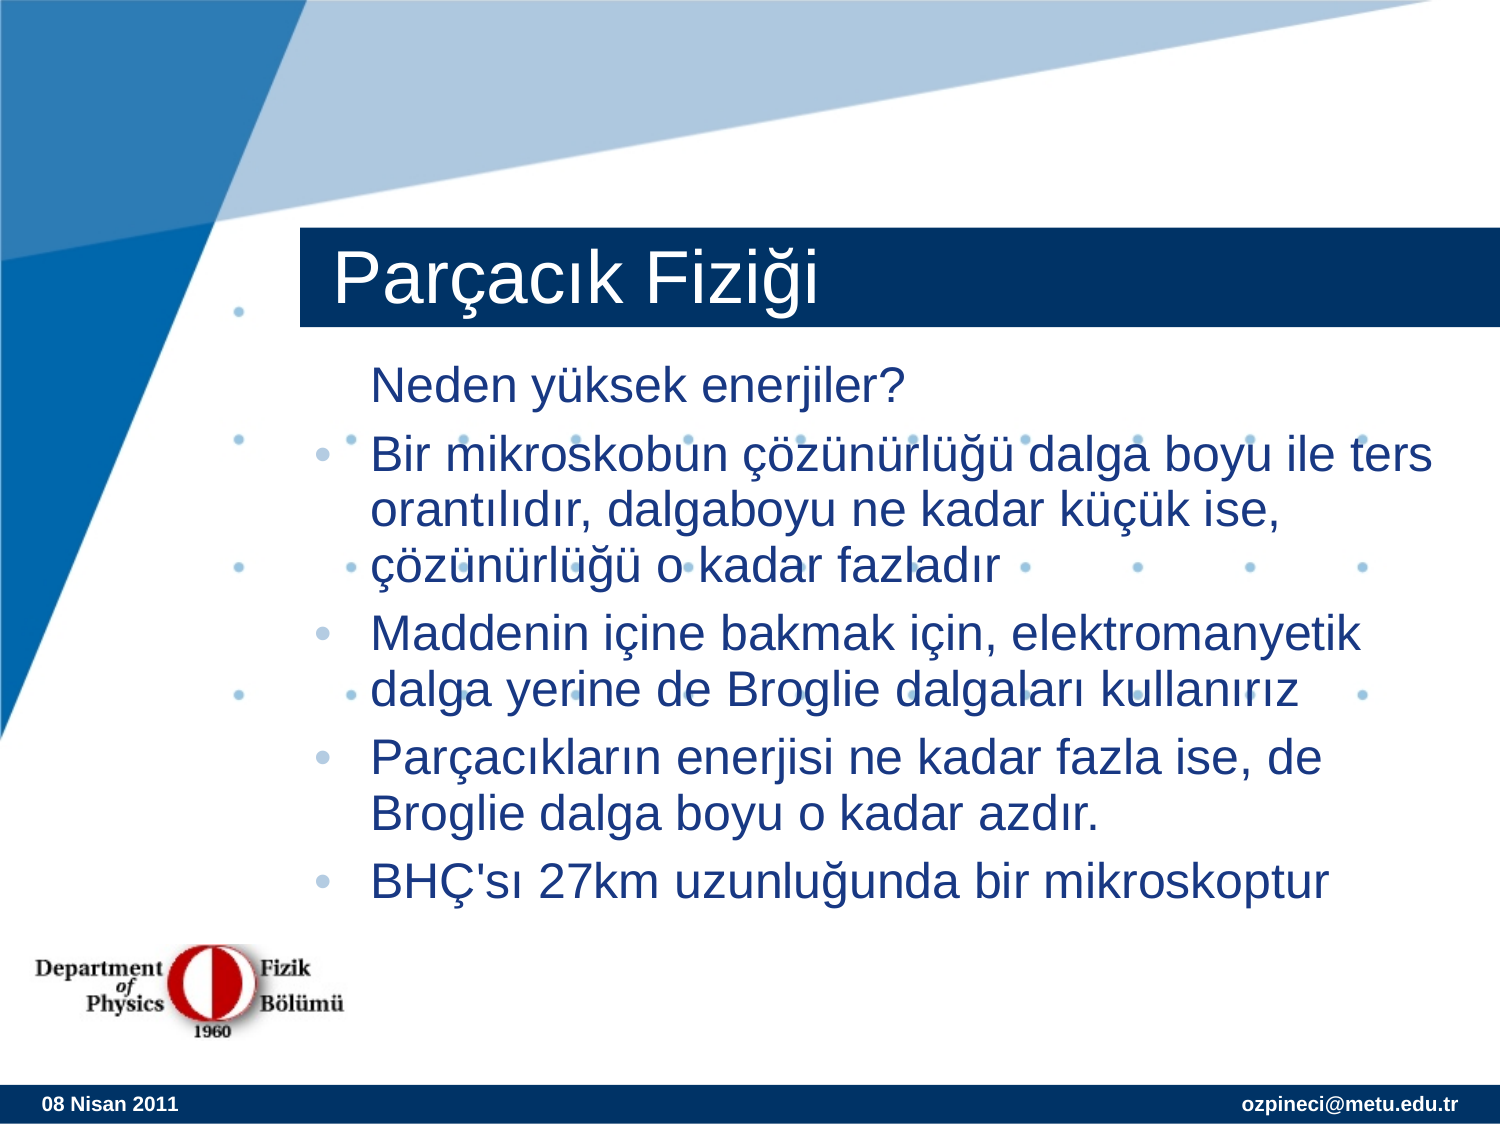

# Parçacık Fiziği
Neden yüksek enerjiler?
Bir mikroskobun çözünürlüğü dalga boyu ile ters orantılıdır, dalgaboyu ne kadar küçük ise, çözünürlüğü o kadar fazladır
Maddenin içine bakmak için, elektromanyetik dalga yerine de Broglie dalgaları kullanırız
Parçacıkların enerjisi ne kadar fazla ise, de Broglie dalga boyu o kadar azdır.
BHÇ'sı 27km uzunluğunda bir mikroskoptur